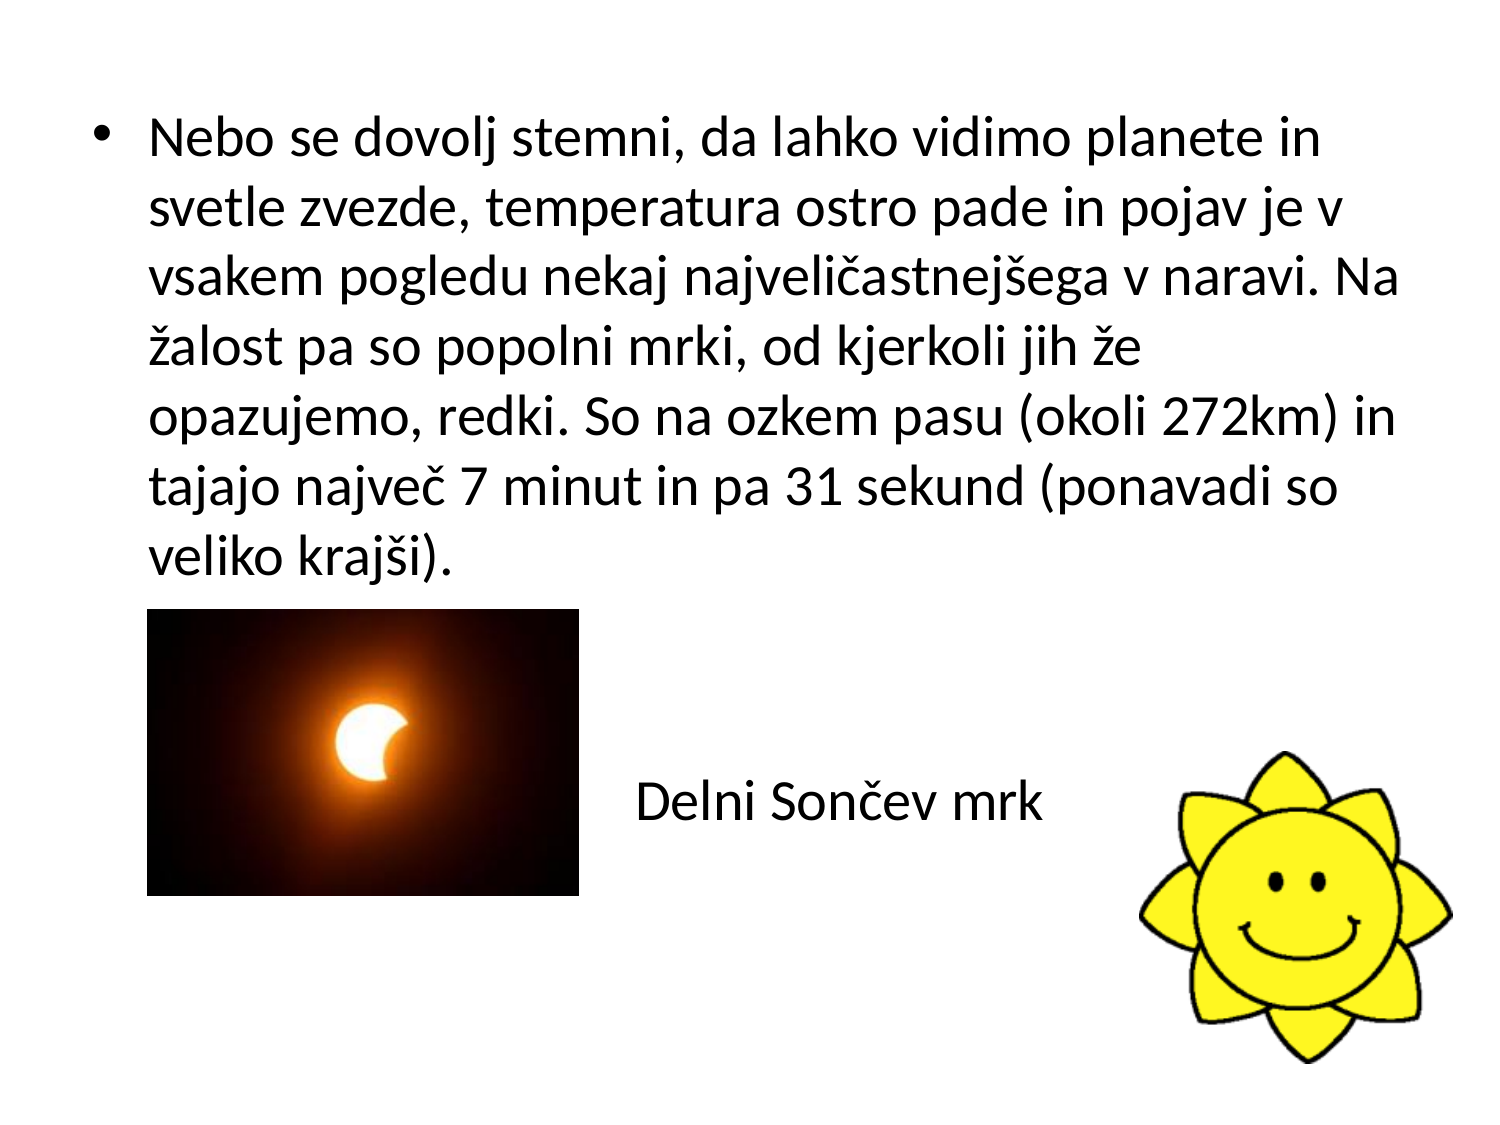

# Nebo se dovolj stemni, da lahko vidimo planete in svetle zvezde, temperatura ostro pade in pojav je v vsakem pogledu nekaj najveličastnejšega v naravi. Na žalost pa so popolni mrki, od kjerkoli jih že opazujemo, redki. So na ozkem pasu (okoli 272km) in tajajo največ 7 minut in pa 31 sekund (ponavadi so veliko krajši).
 Delni Sončev mrk